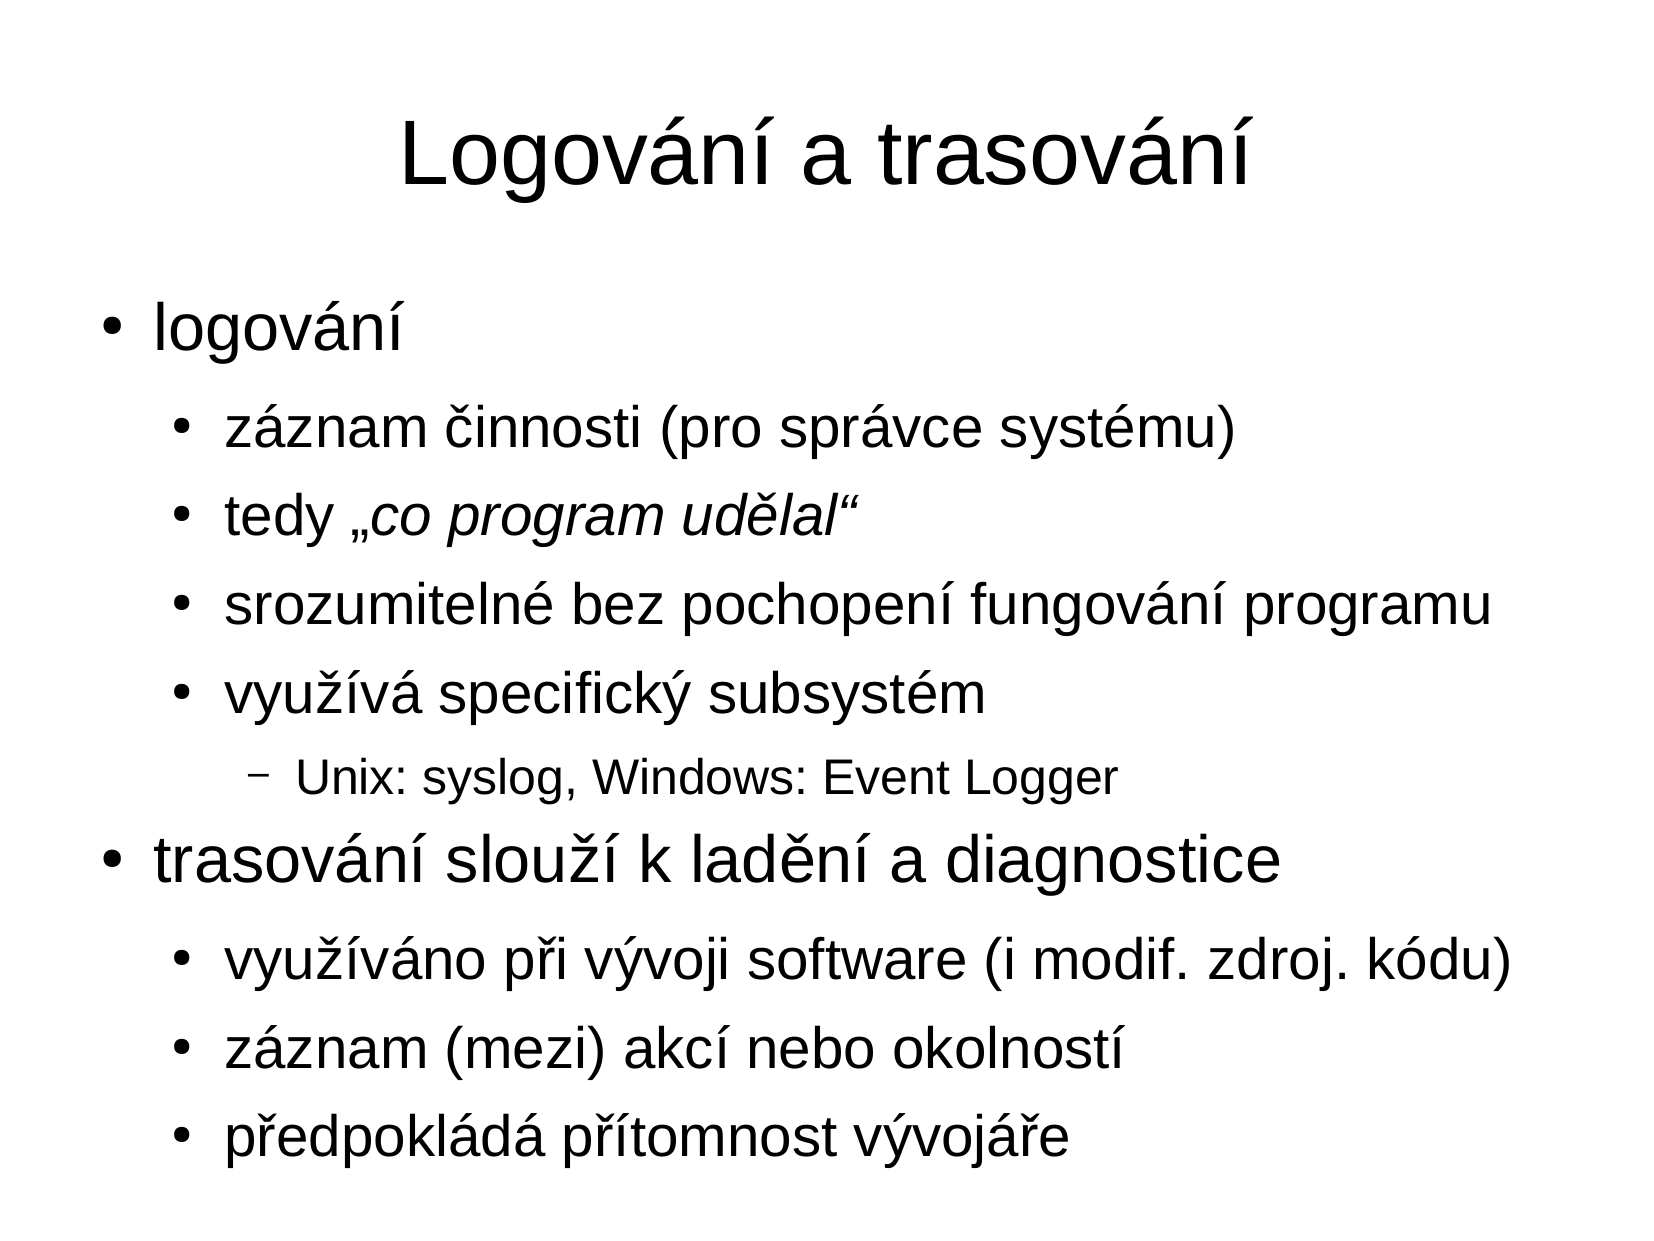

# Logování a trasování
logování
záznam činnosti (pro správce systému)
tedy „co program udělal“
srozumitelné bez pochopení fungování programu
využívá specifický subsystém
Unix: syslog, Windows: Event Logger
trasování slouží k ladění a diagnostice
využíváno při vývoji software (i modif. zdroj. kódu)
záznam (mezi) akcí nebo okolností
předpokládá přítomnost vývojáře